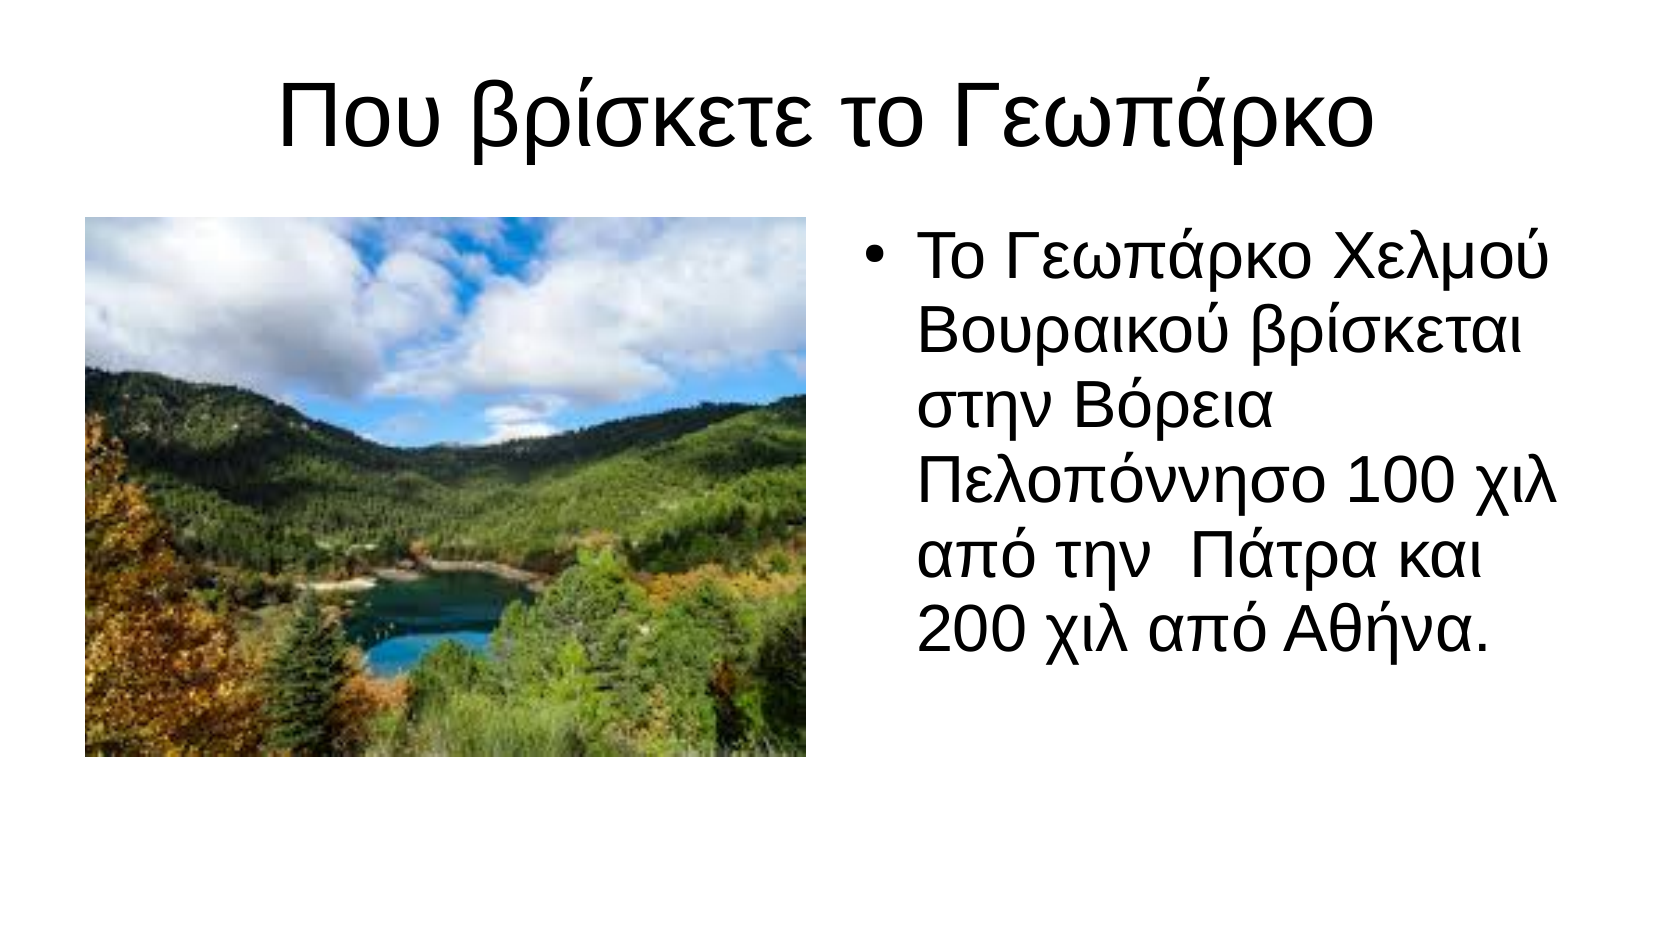

# Που βρίσκετε το Γεωπάρκο
Το Γεωπάρκο Χελμού Βουραικού βρίσκεται στην Βόρεια Πελοπόννησο 100 χιλ από την Πάτρα και 200 χιλ από Αθήνα.